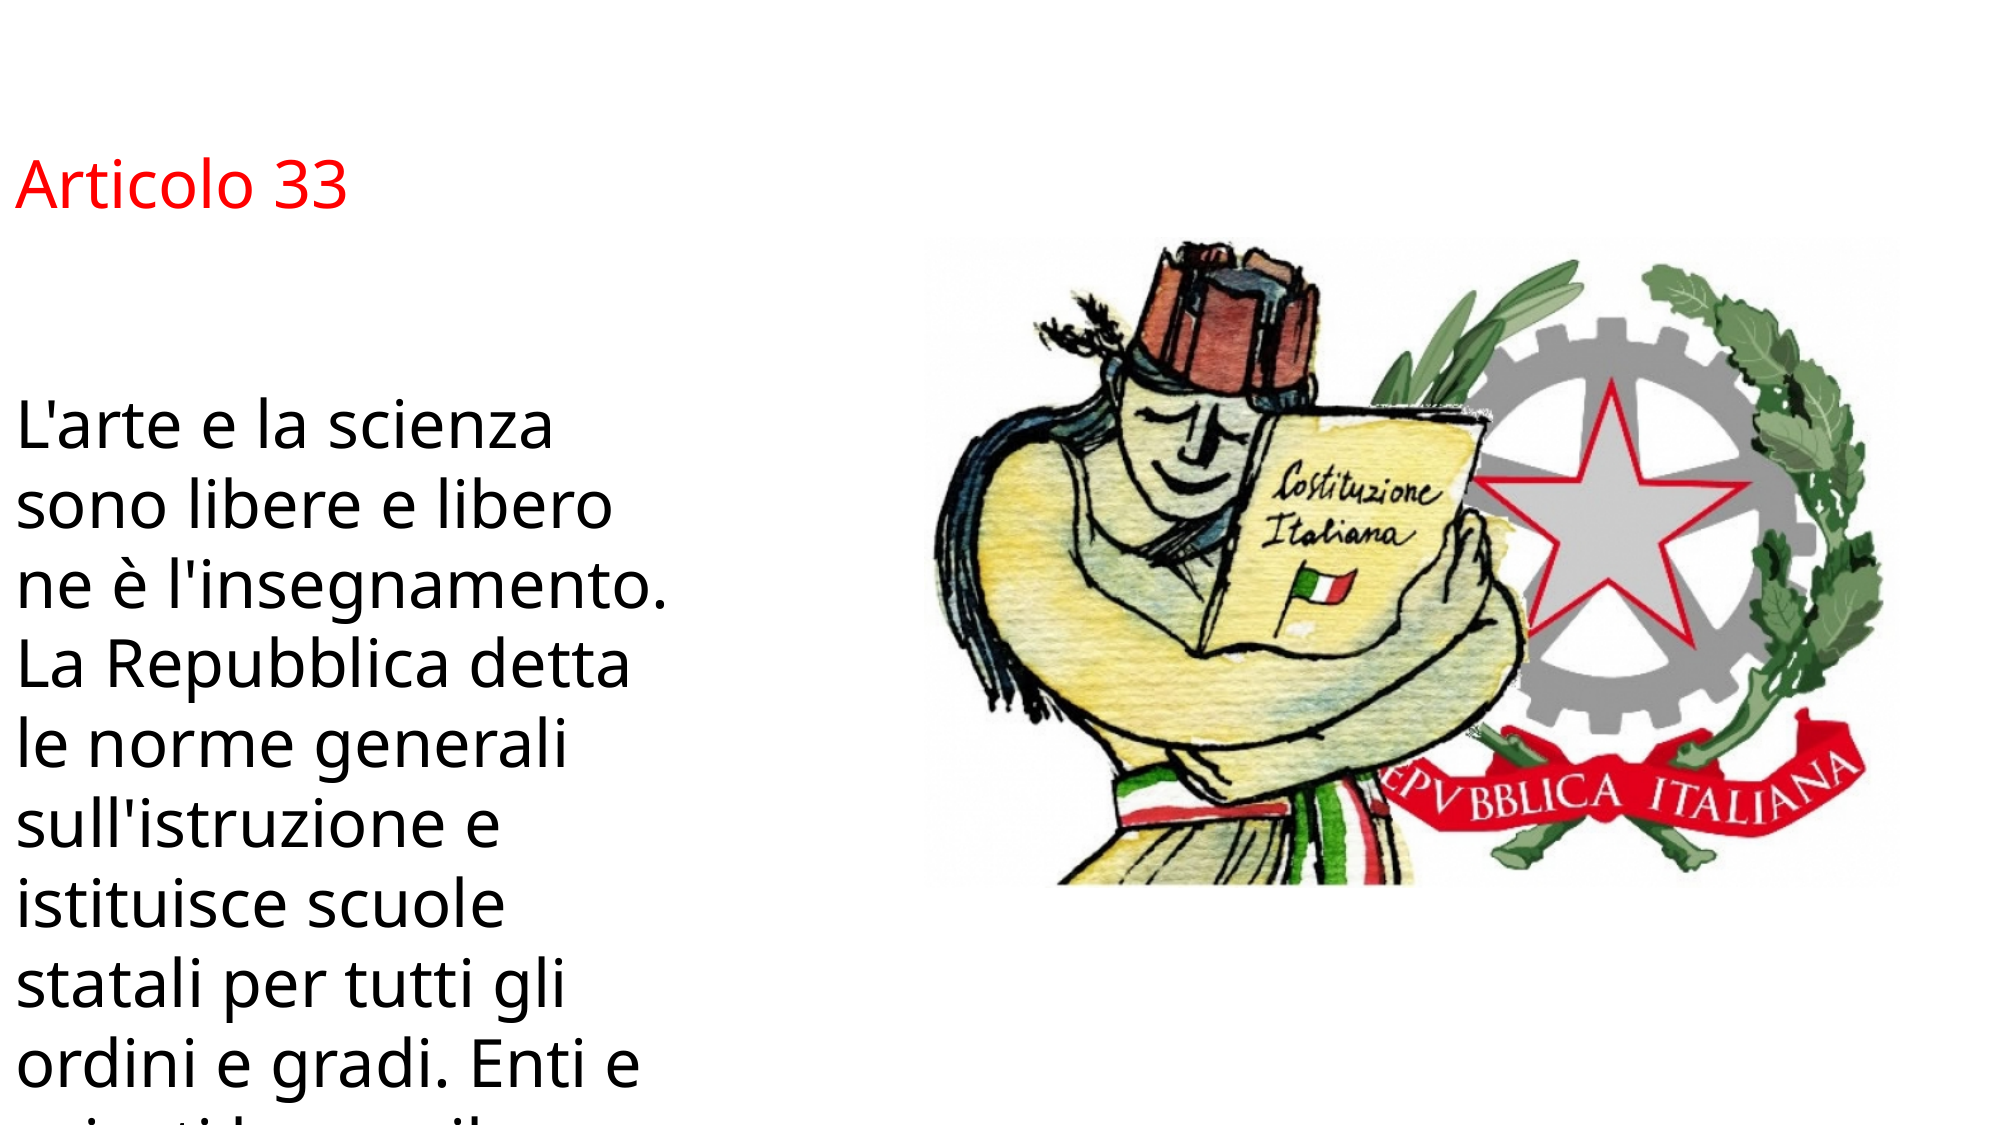

# Articolo 33 L'arte e la scienza sono libere e libero ne è l'insegnamento. La Repubblica detta le norme generali sull'istruzione e istituisce scuole statali per tutti gli ordini e gradi. Enti e privati hanno il diritto di istituire scuole e istituti di educazione, senza oneri per lo Stato.